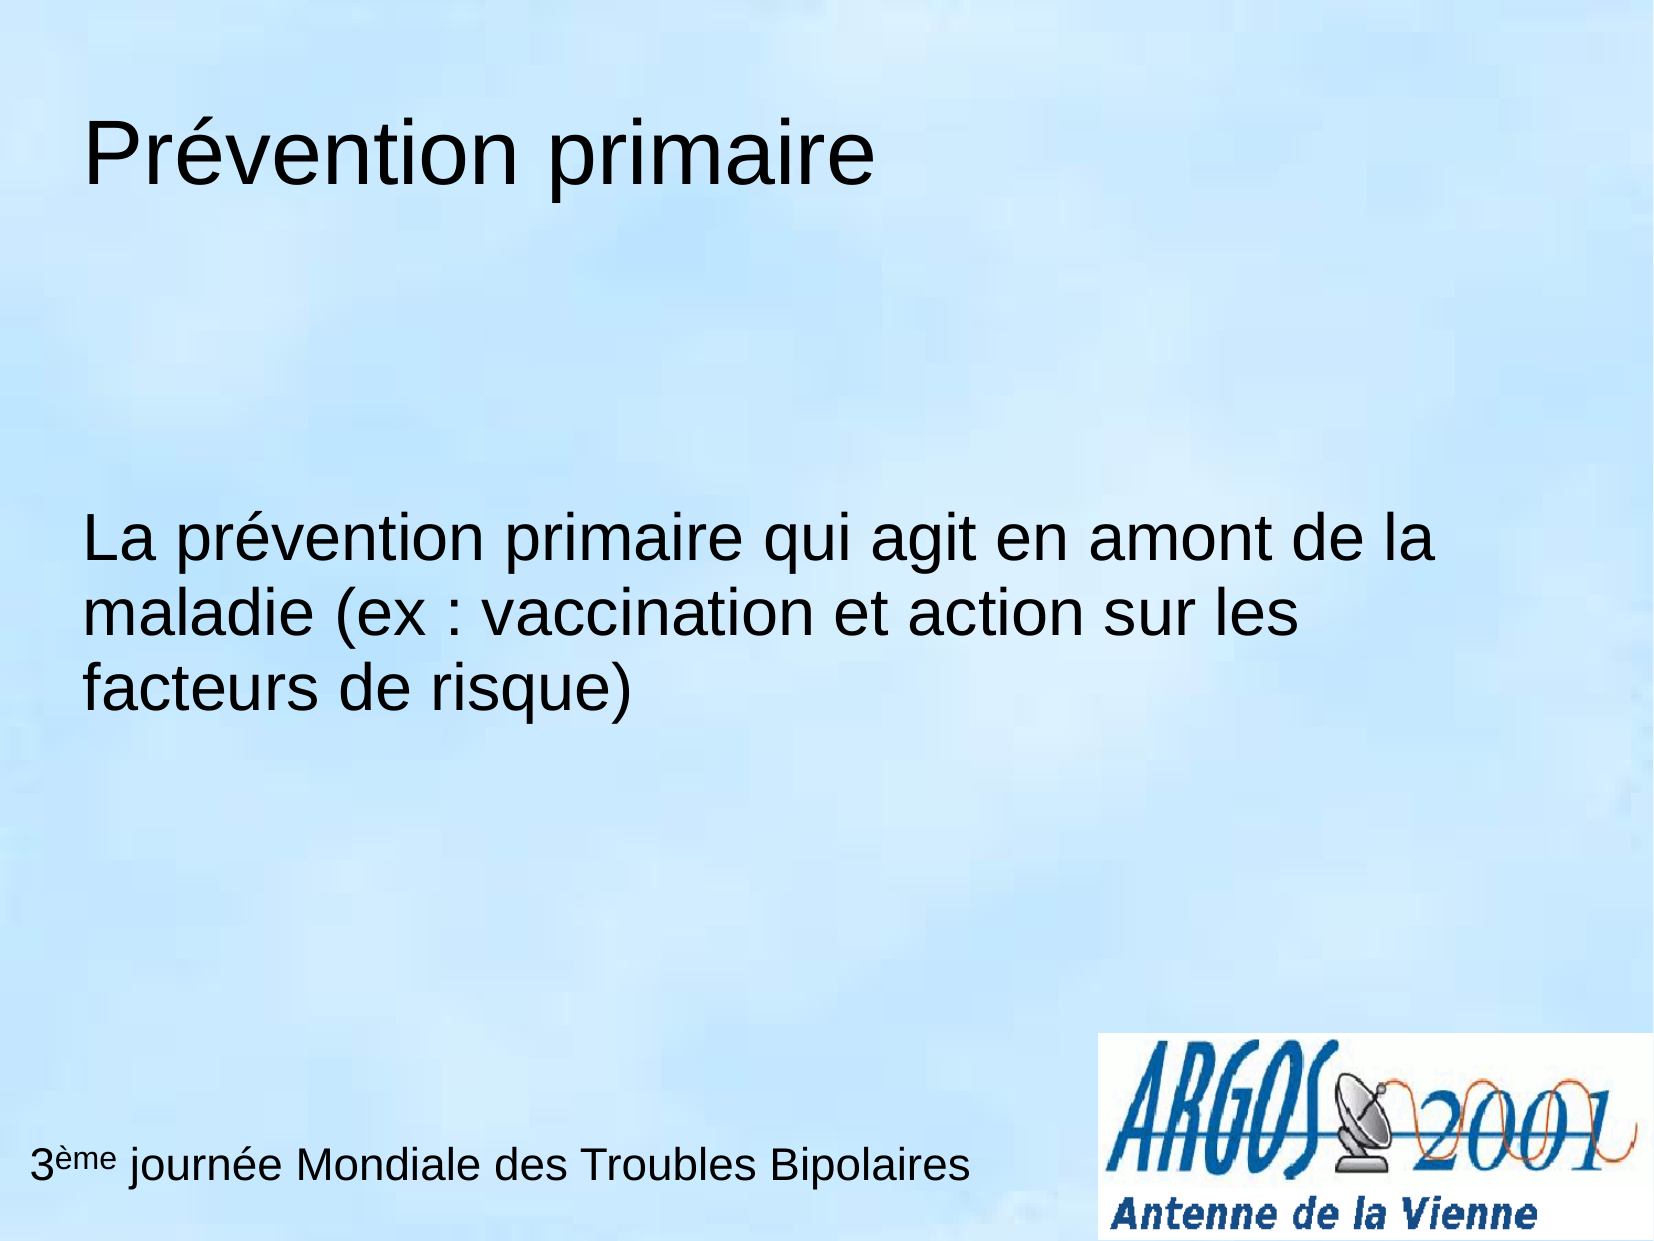

# Prévention primaire
La prévention primaire qui agit en amont de la maladie (ex : vaccination et action sur les facteurs de risque)
3ème journée Mondiale des Troubles Bipolaires